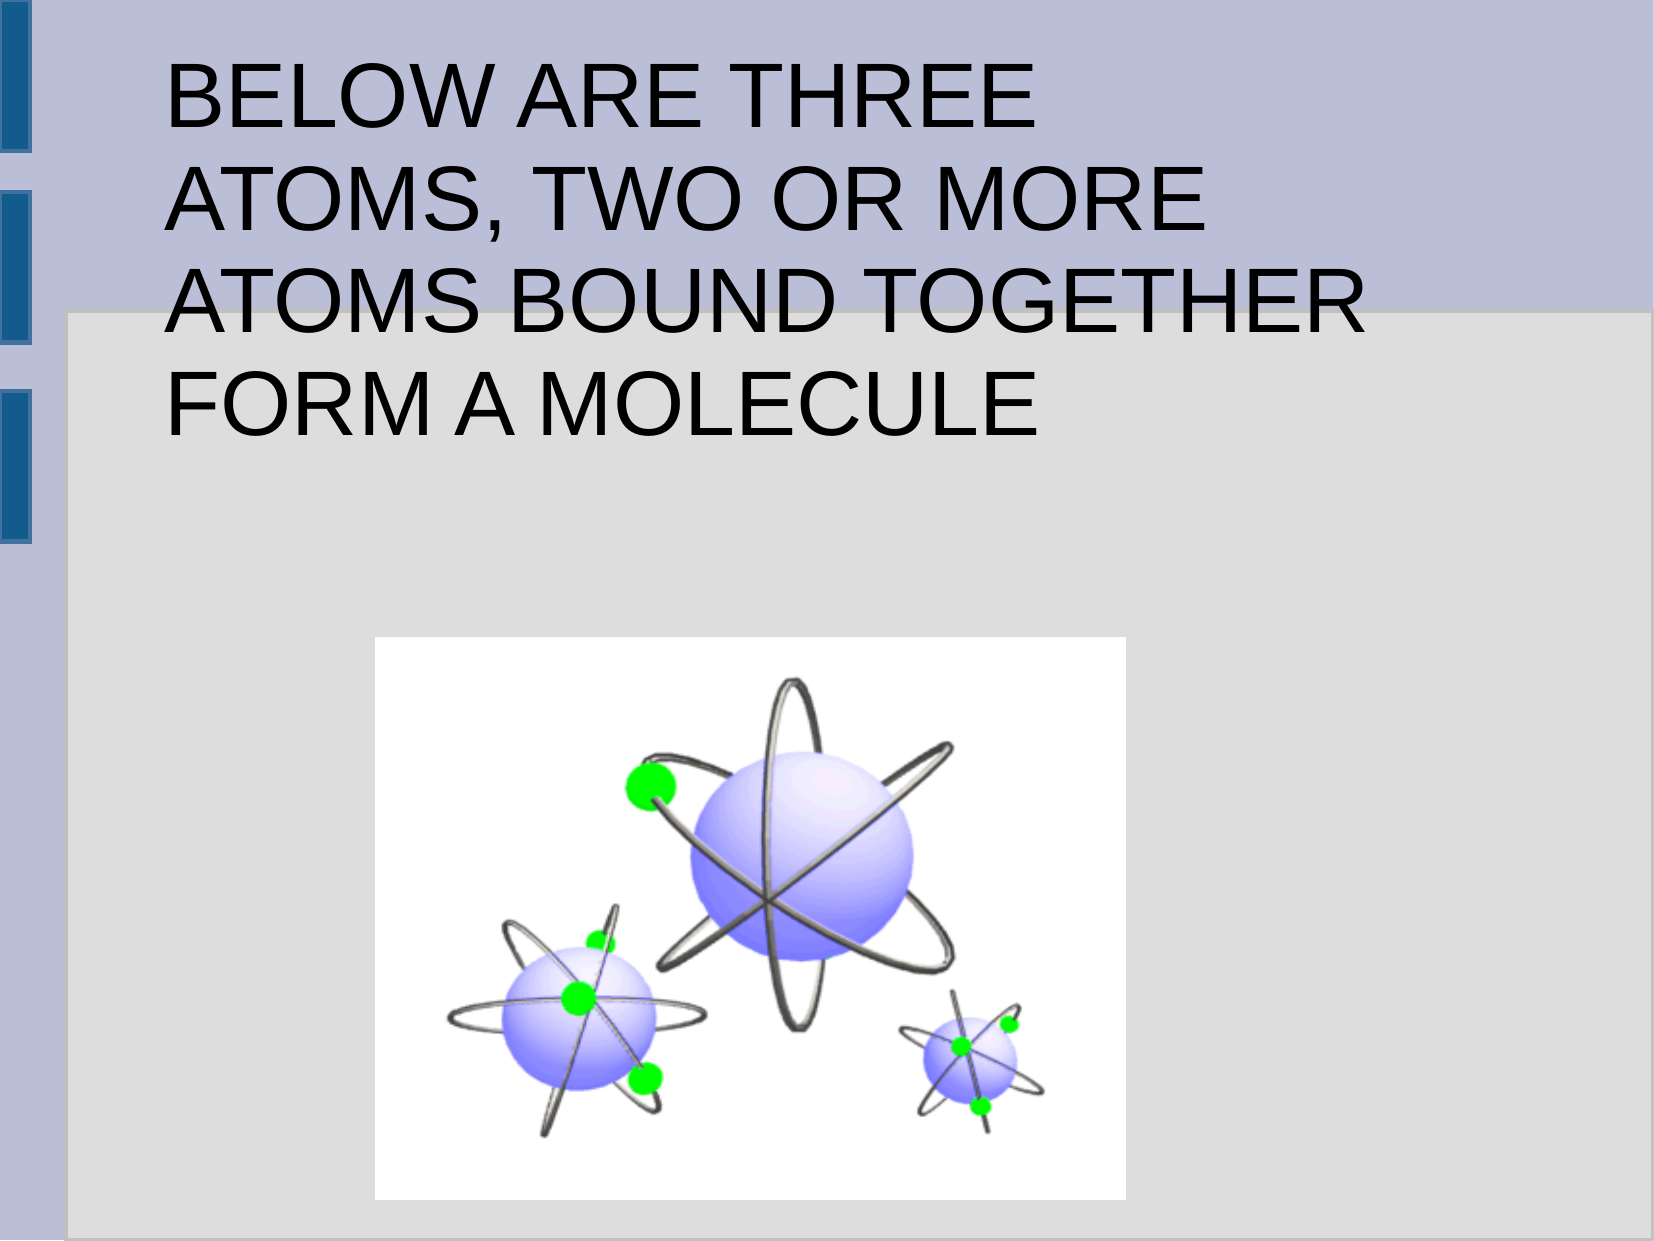

BELOW ARE THREE ATOMS, TWO OR MORE ATOMS BOUND TOGETHER FORM A MOLECULE